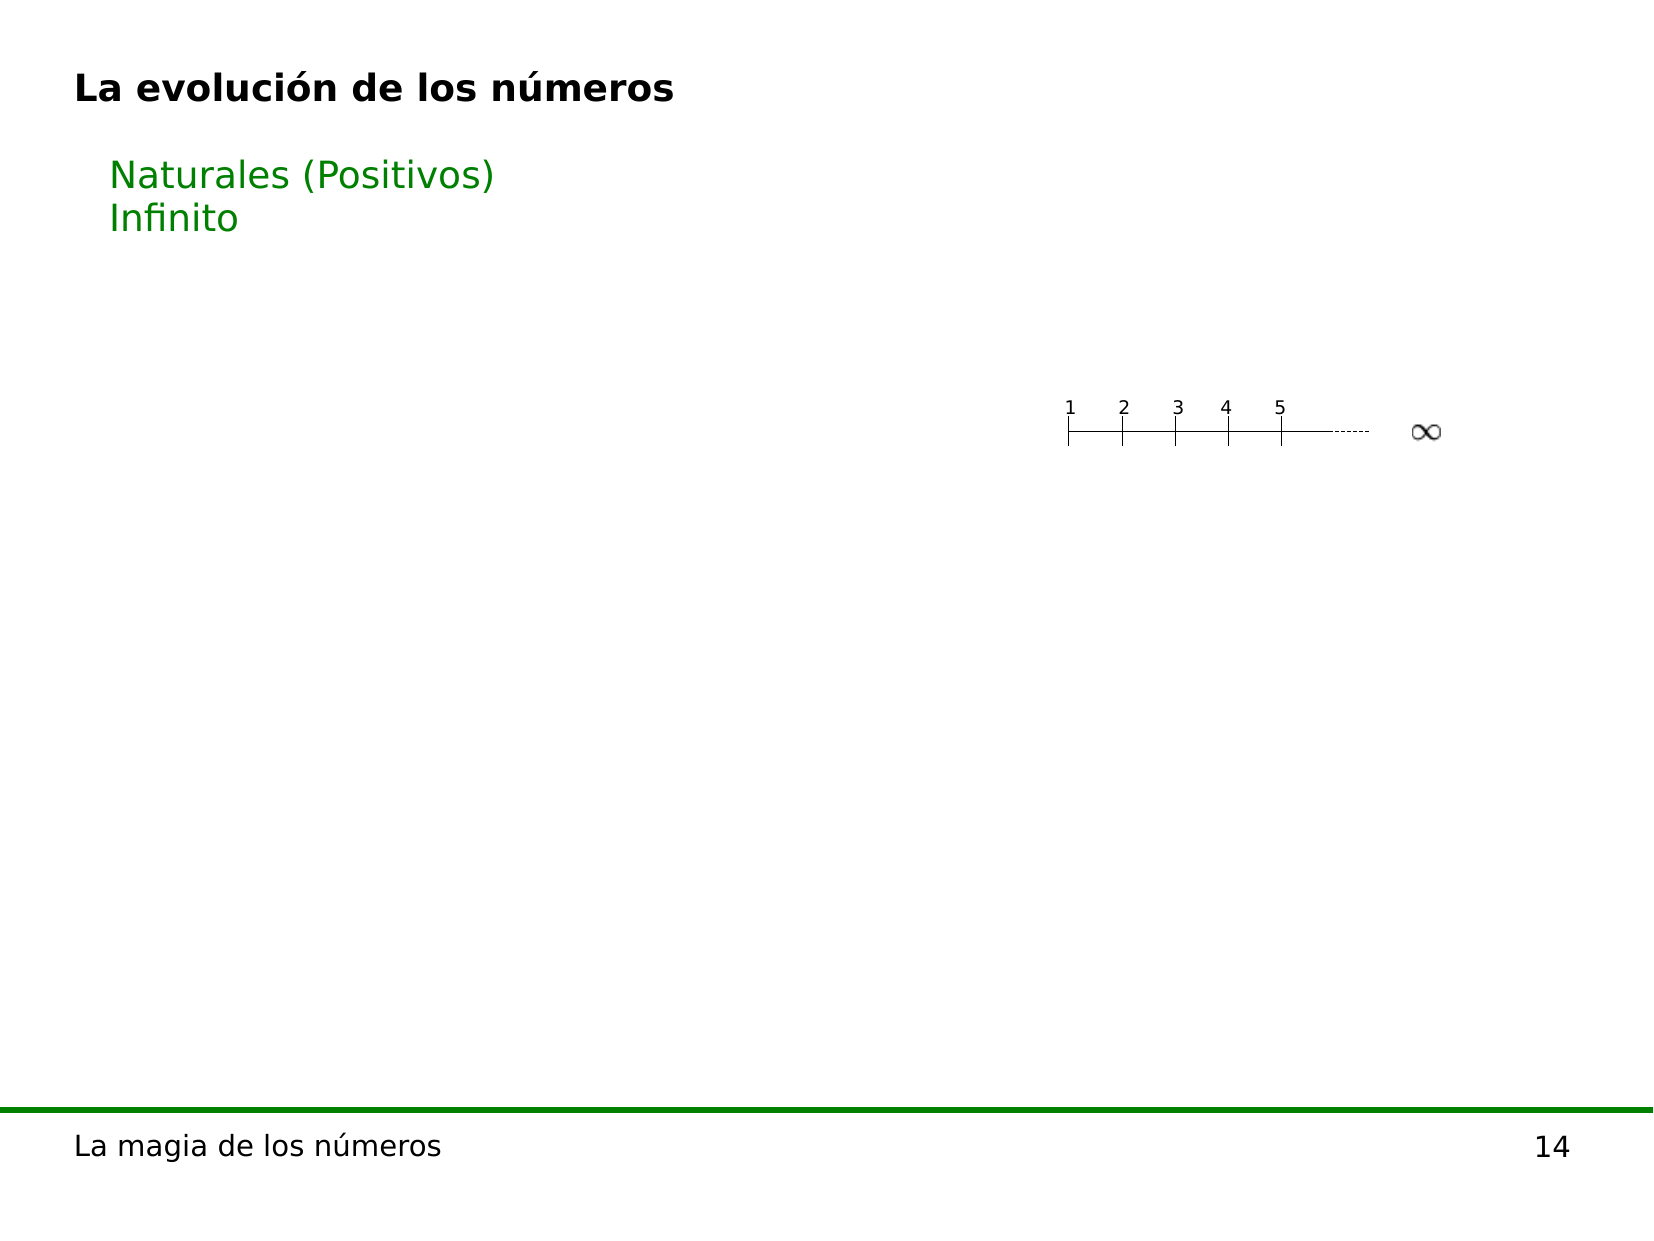

La evolución de los números
Naturales (Positivos)
Infinito
1 2 3 4 5
La magia de los números
14